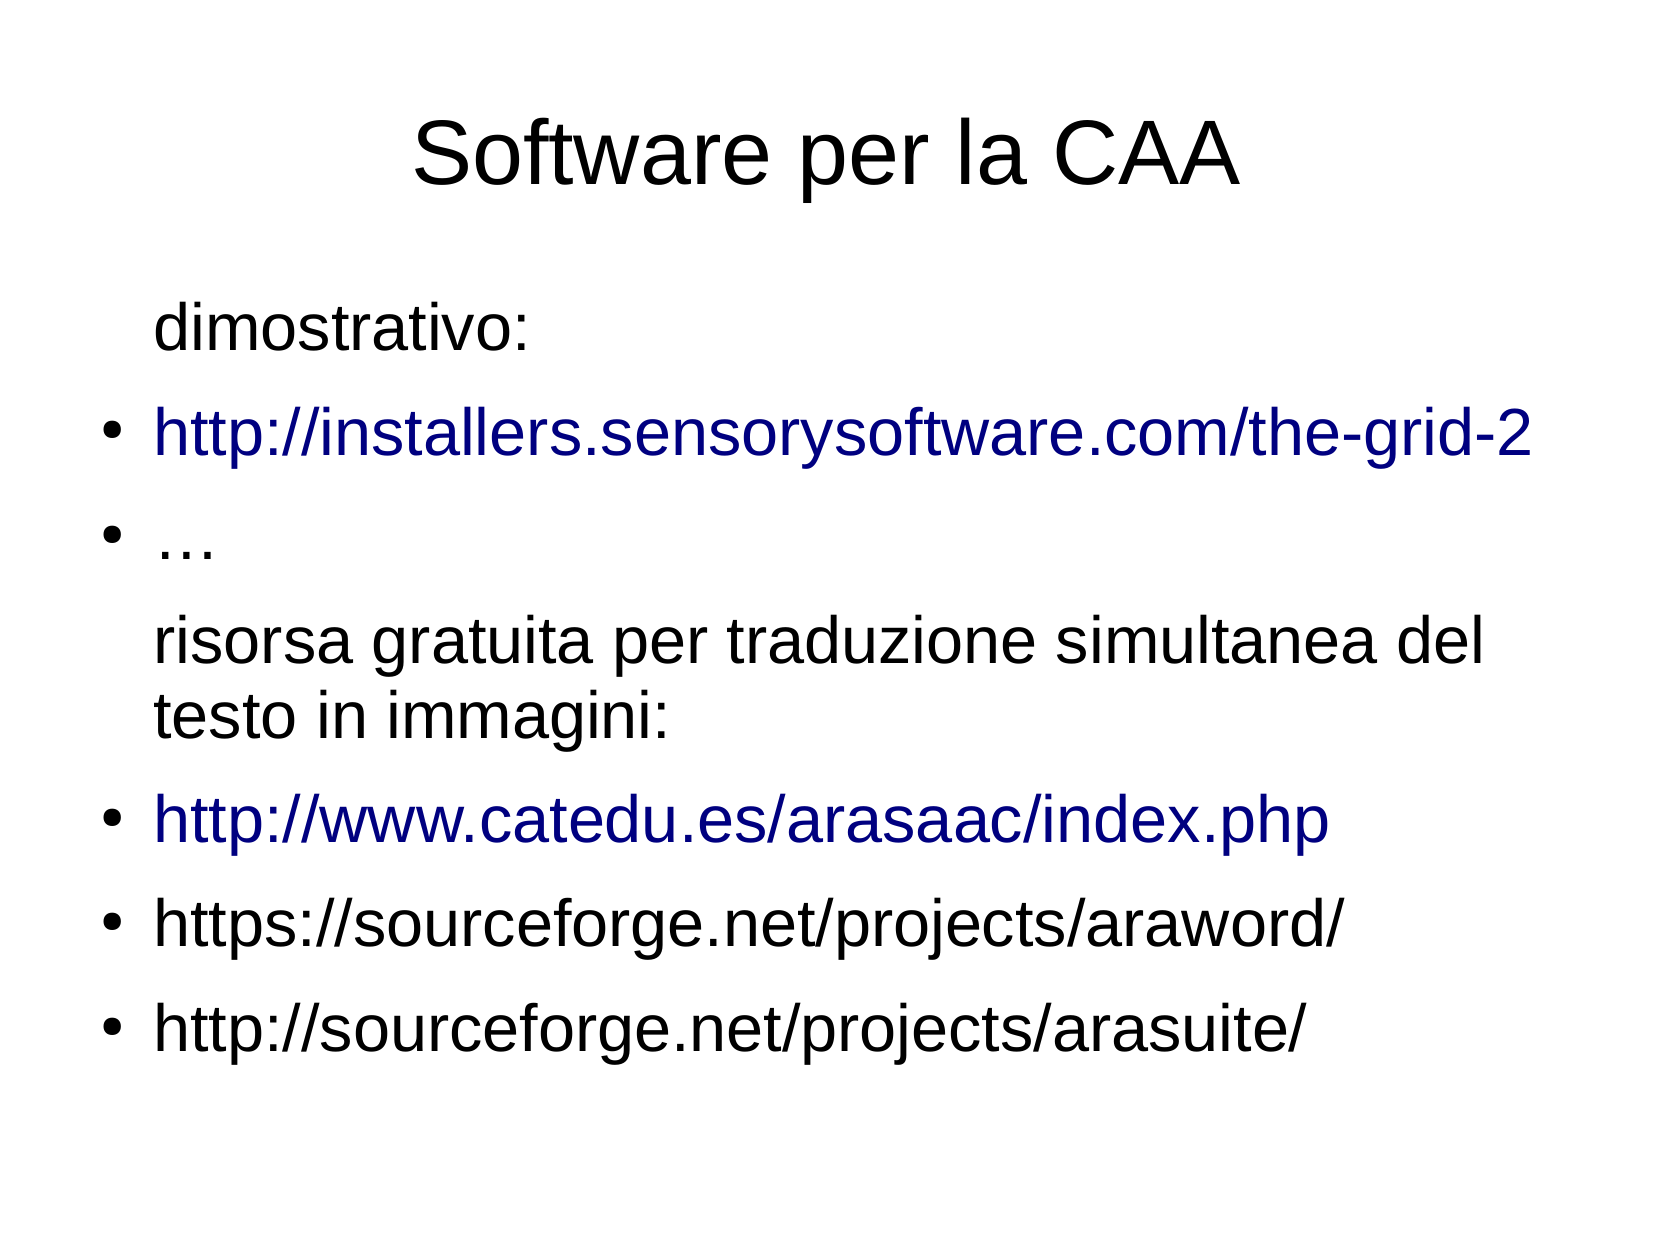

# Software per la CAA
dimostrativo:
http://installers.sensorysoftware.com/the-grid-2
…
risorsa gratuita per traduzione simultanea del testo in immagini:
http://www.catedu.es/arasaac/index.php
https://sourceforge.net/projects/araword/
http://sourceforge.net/projects/arasuite/